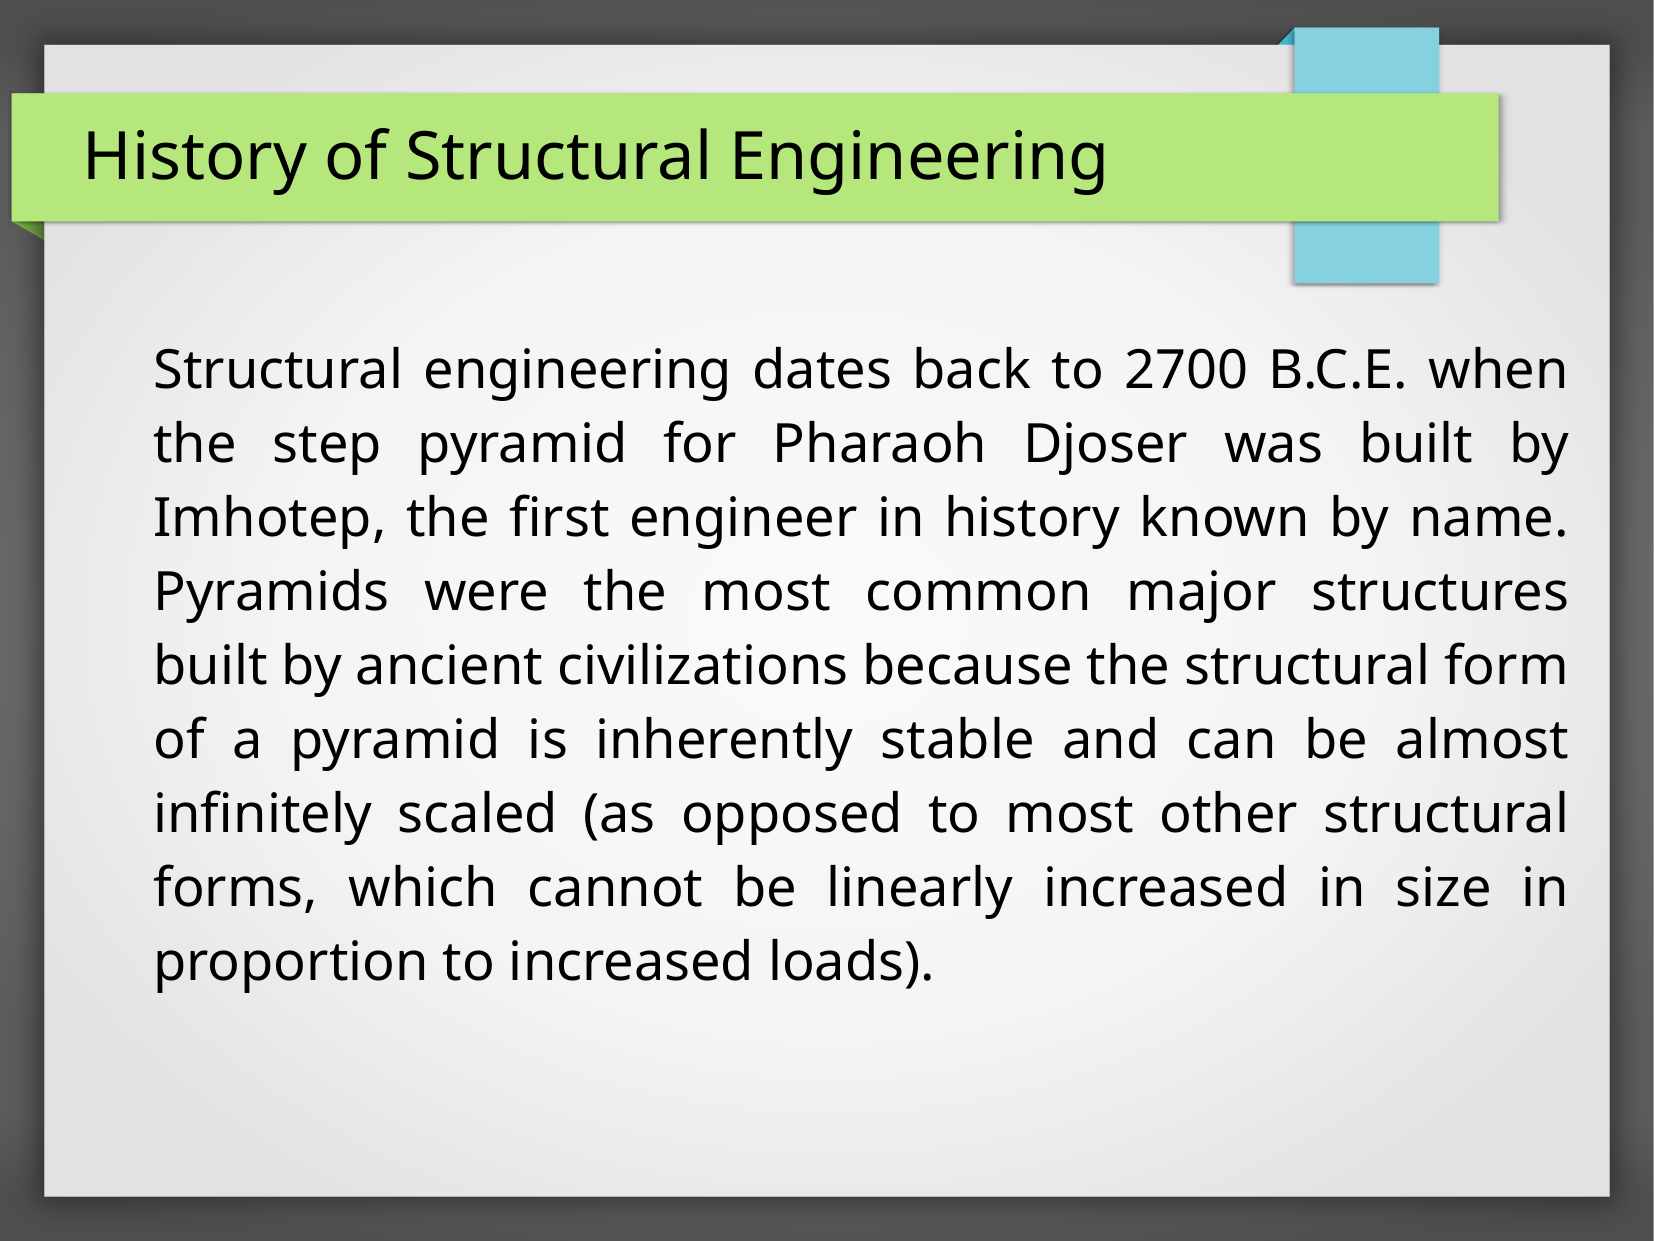

# History of Structural Engineering
Structural engineering dates back to 2700 B.C.E. when the step pyramid for Pharaoh Djoser was built by Imhotep, the first engineer in history known by name. Pyramids were the most common major structures built by ancient civilizations because the structural form of a pyramid is inherently stable and can be almost infinitely scaled (as opposed to most other structural forms, which cannot be linearly increased in size in proportion to increased loads).